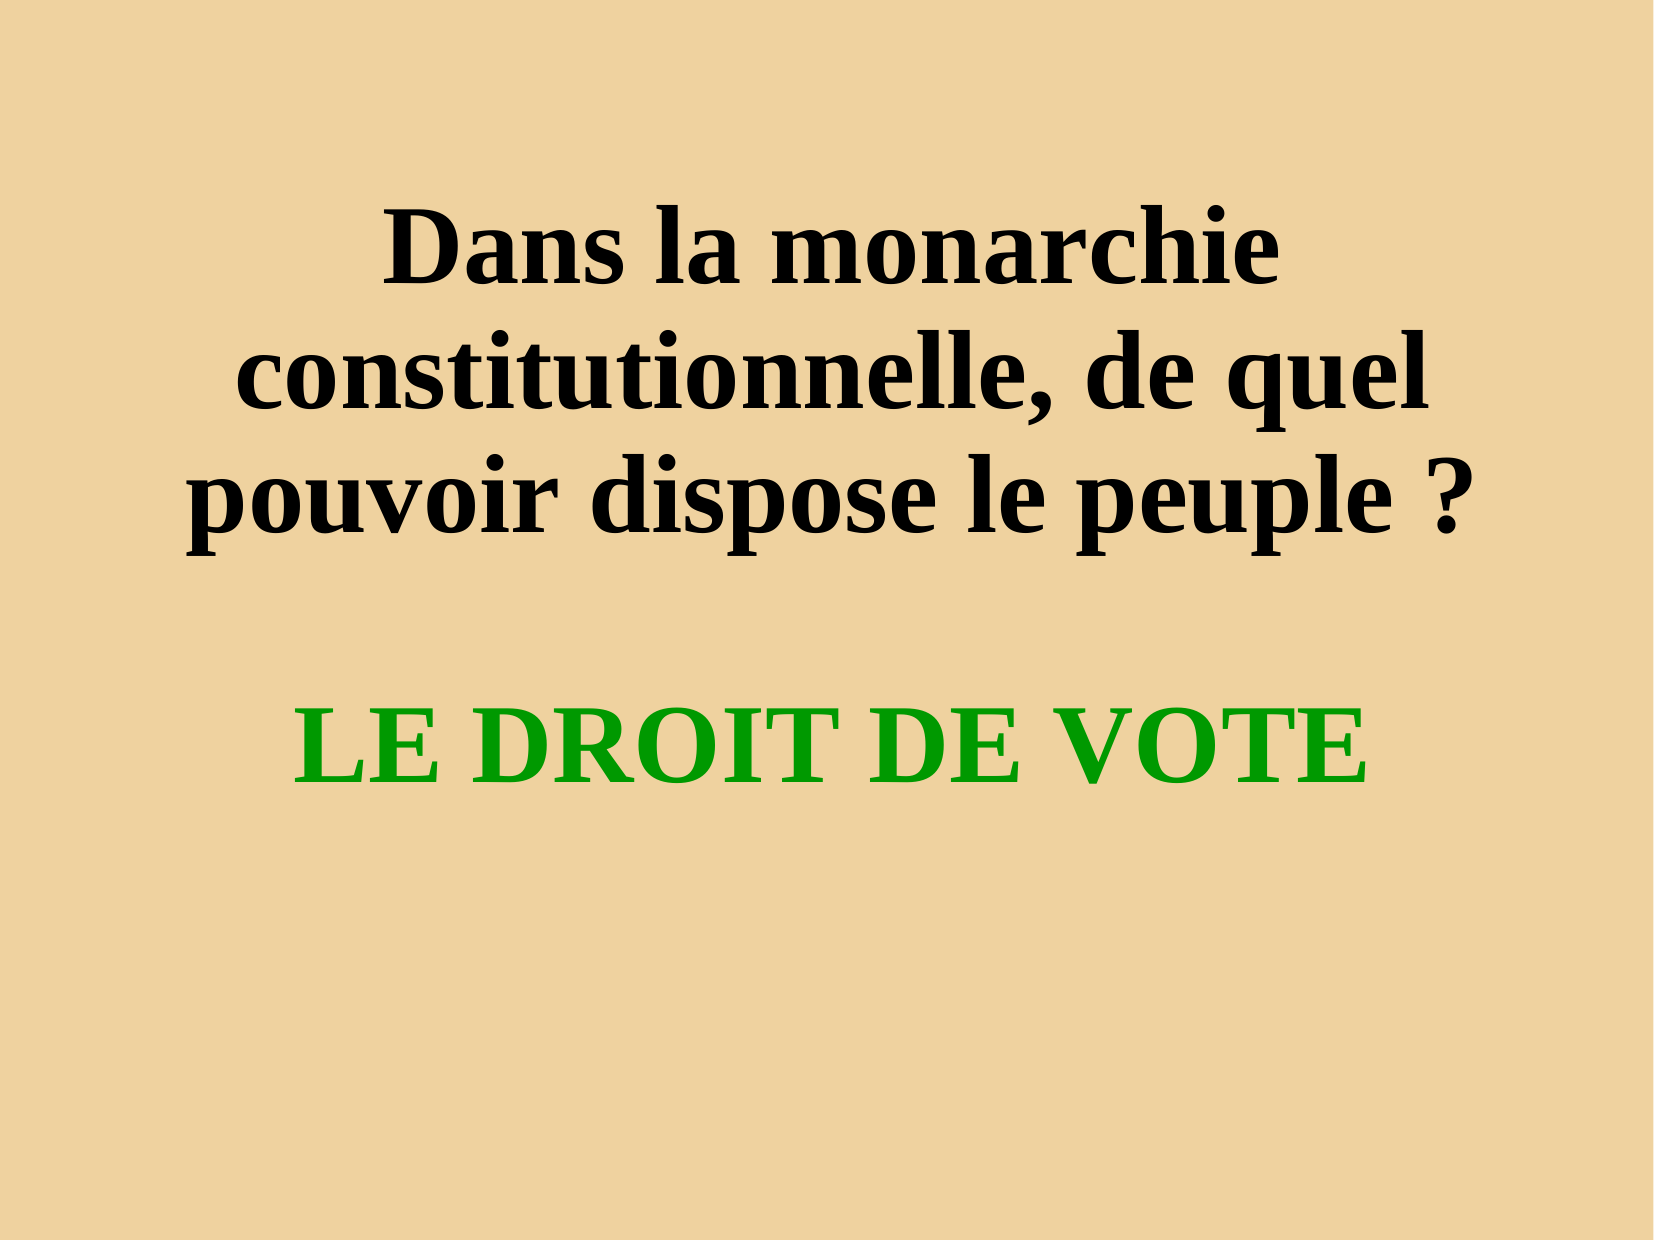

# Dans la monarchie constitutionnelle, de quel pouvoir dispose le peuple ? LE DROIT DE VOTE